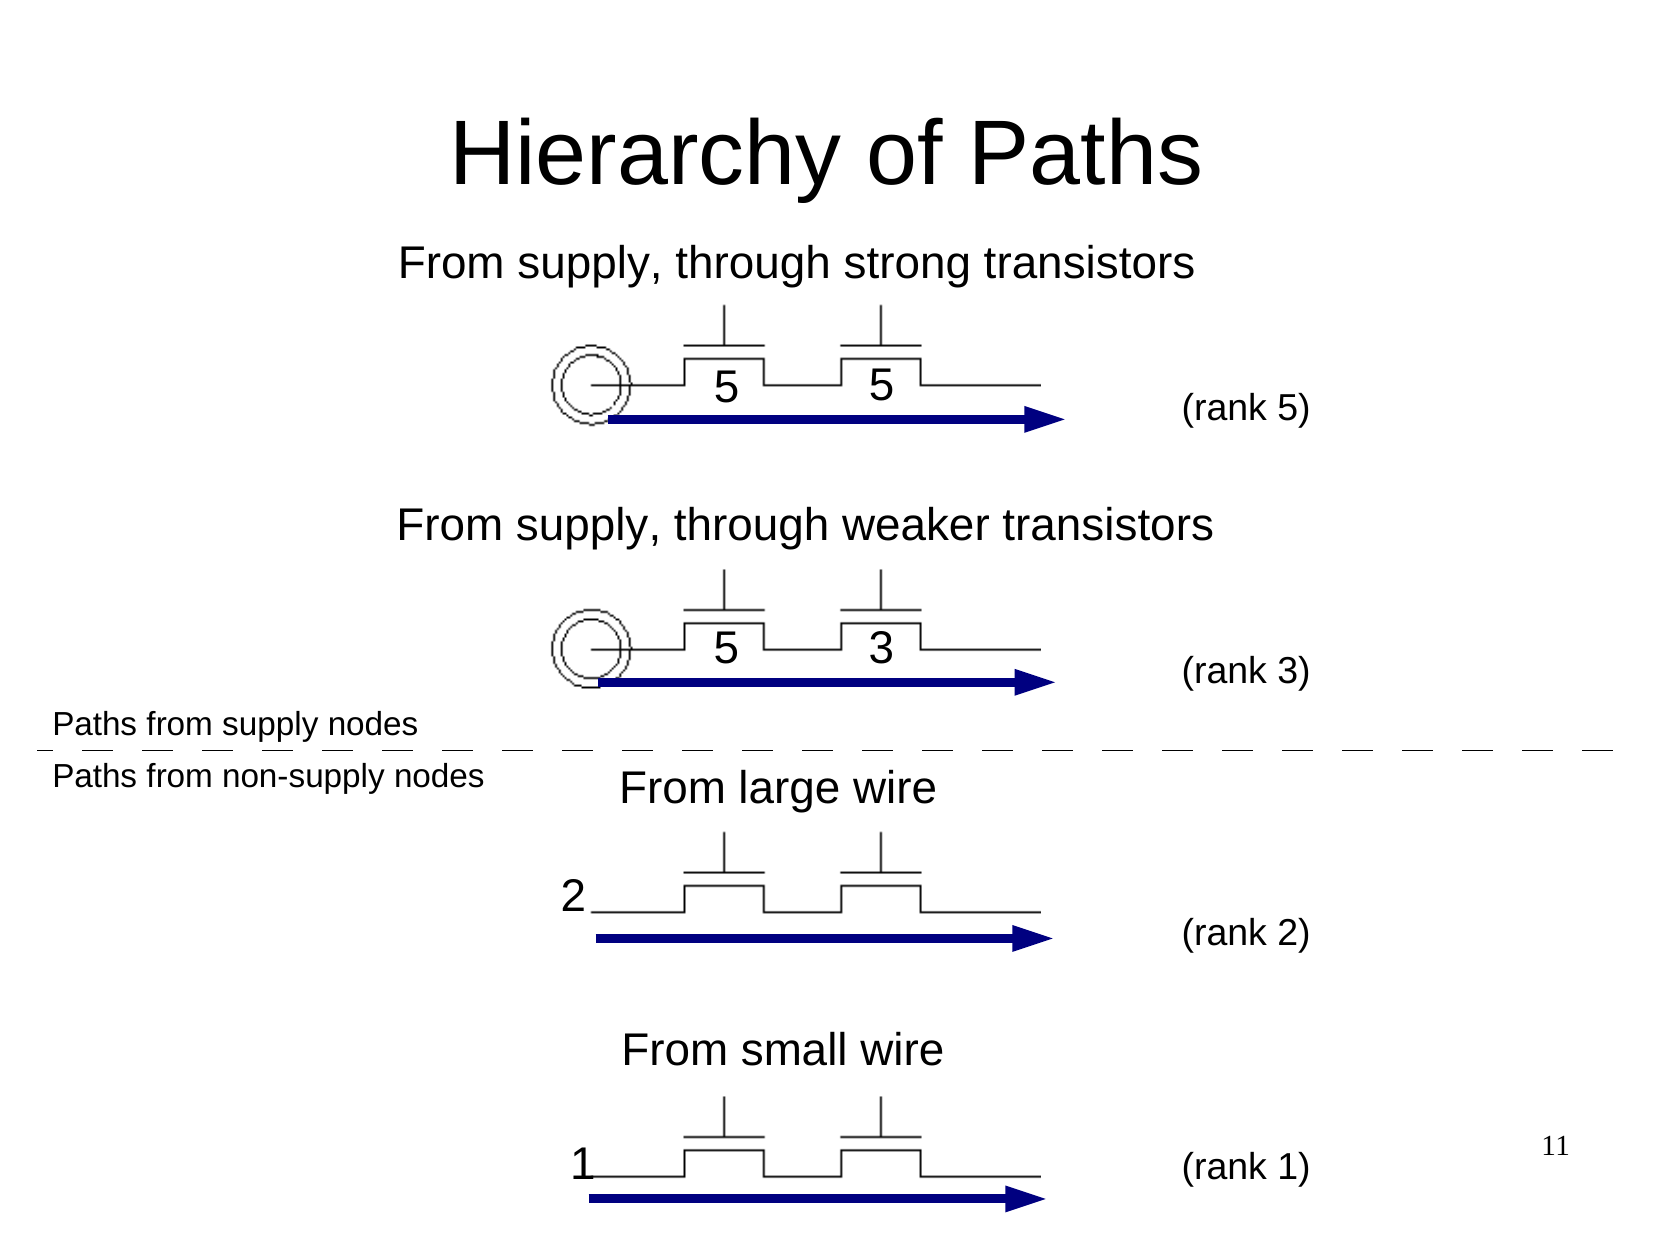

# Hierarchy of Paths
From supply, through strong transistors
5
5
(rank 5)
From supply, through weaker transistors
3
5
(rank 3)
Paths from supply nodes
From large wire
Paths from non-supply nodes
2
(rank 2)
From small wire
1
11
(rank 1)